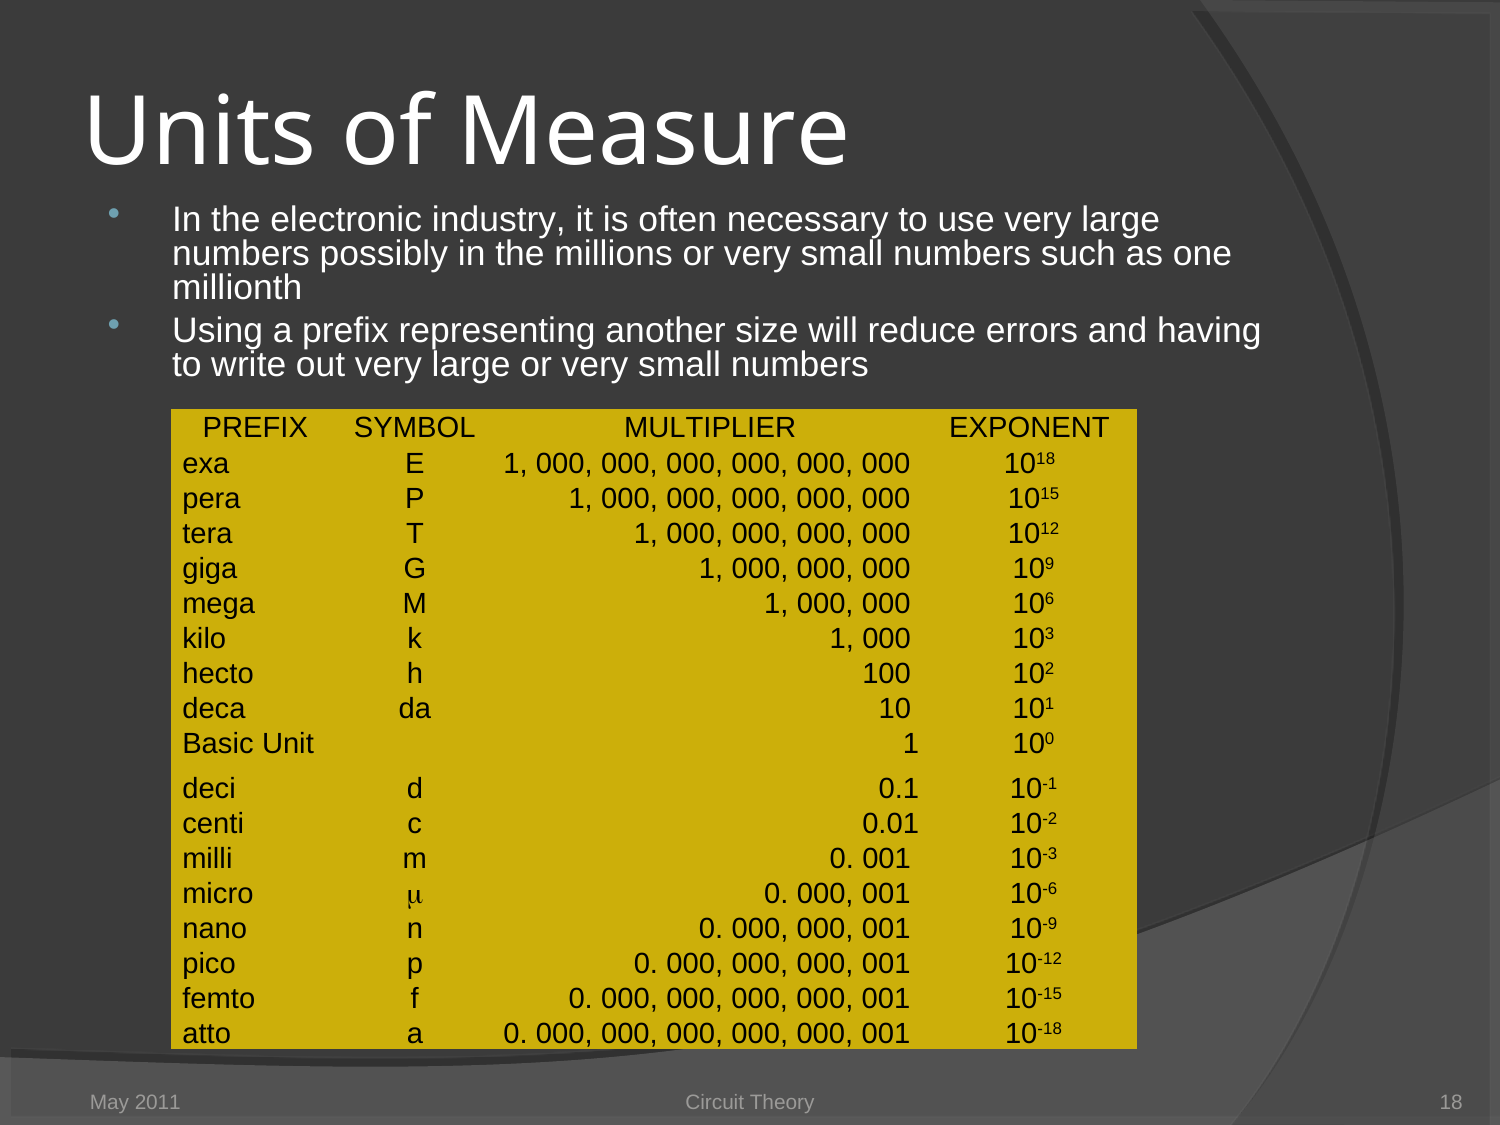

# Units of Measure
In the electronic industry, it is often necessary to use very large numbers possibly in the millions or very small numbers such as one millionth
Using a prefix representing another size will reduce errors and having to write out very large or very small numbers
| PREFIX | SYMBOL | MULTIPLIER | EXPONENT |
| --- | --- | --- | --- |
| exa | E | 1, 000, 000, 000, 000, 000, 000 | 1018 |
| pera | P | 1, 000, 000, 000, 000, 000 | 1015 |
| tera | T | 1, 000, 000, 000, 000 | 1012 |
| giga | G | 1, 000, 000, 000 | 109 |
| mega | M | 1, 000, 000 | 106 |
| kilo | k | 1, 000 | 103 |
| hecto | h | 100 | 102 |
| deca | da | 10 | 101 |
| Basic Unit | | 1 | 100 |
| deci | d | 0.1 | 10-1 |
| centi | c | 0.01 | 10-2 |
| milli | m | 0. 001 | 10-3 |
| micro |  | 0. 000, 001 | 10-6 |
| nano | n | 0. 000, 000, 001 | 10-9 |
| pico | p | 0. 000, 000, 000, 001 | 10-12 |
| femto | f | 0. 000, 000, 000, 000, 001 | 10-15 |
| atto | a | 0. 000, 000, 000, 000, 000, 001 | 10-18 |
May 2011
Circuit Theory